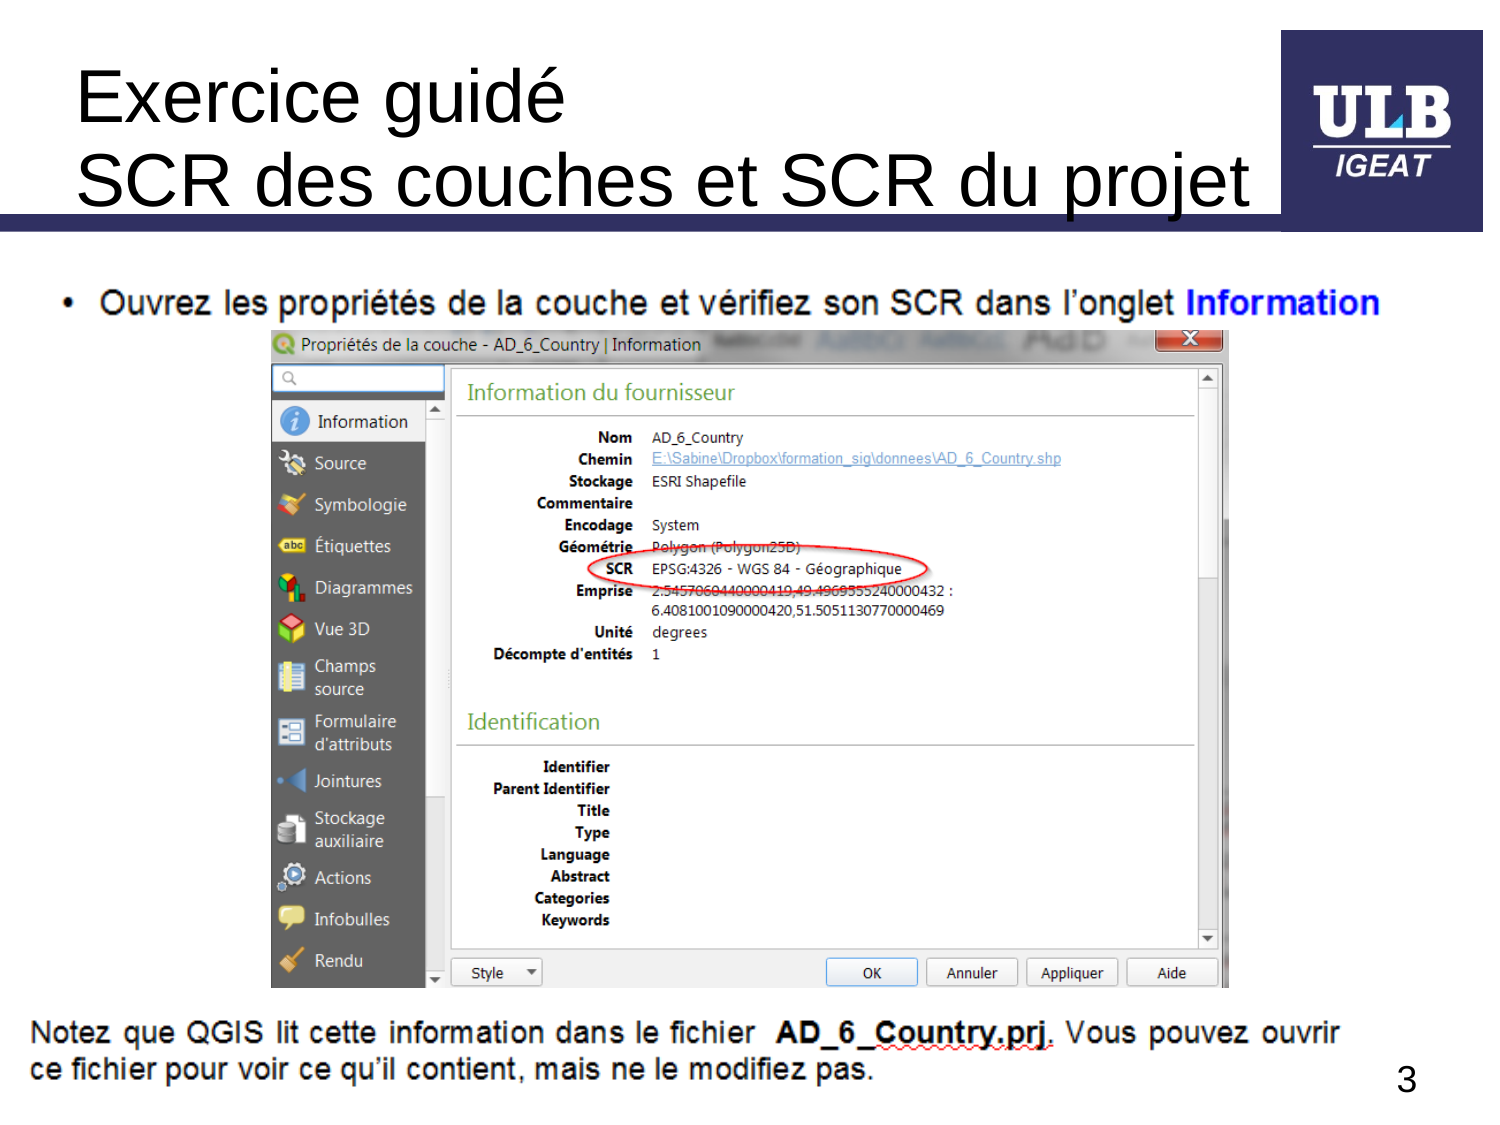

# Exercice guidé SCR des couches et SCR du projet